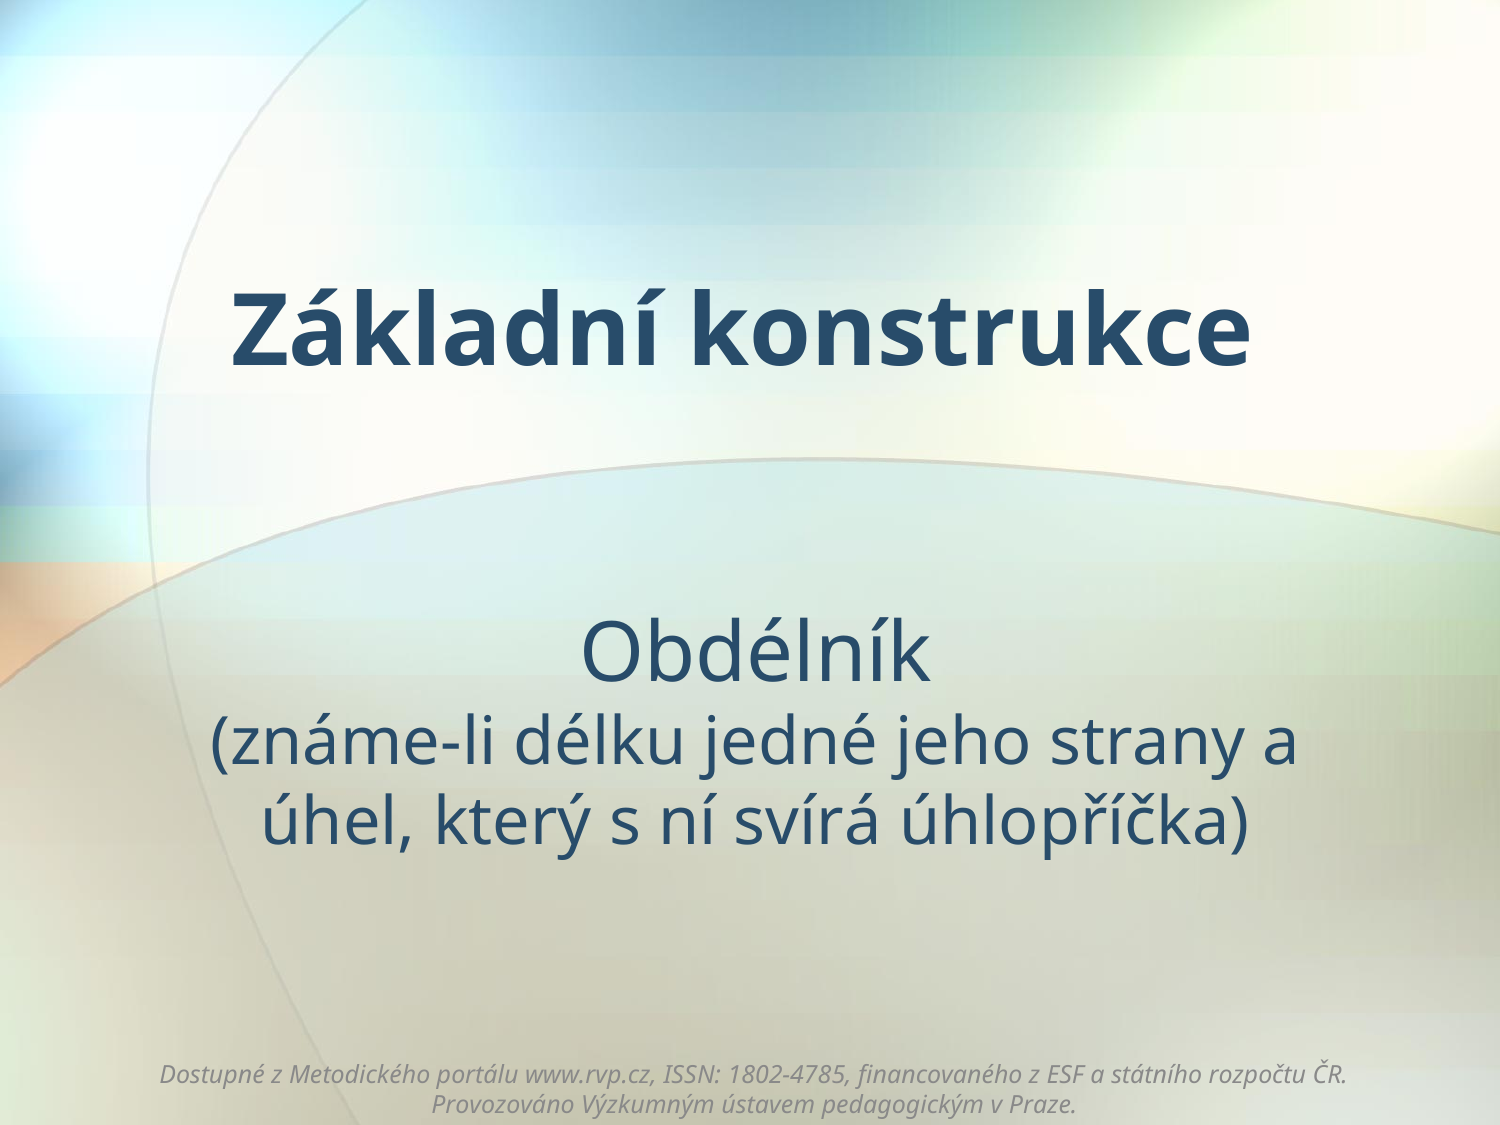

# Základní konstrukce
Obdélník
(známe-li délku jedné jeho strany a úhel, který s ní svírá úhlopříčka)